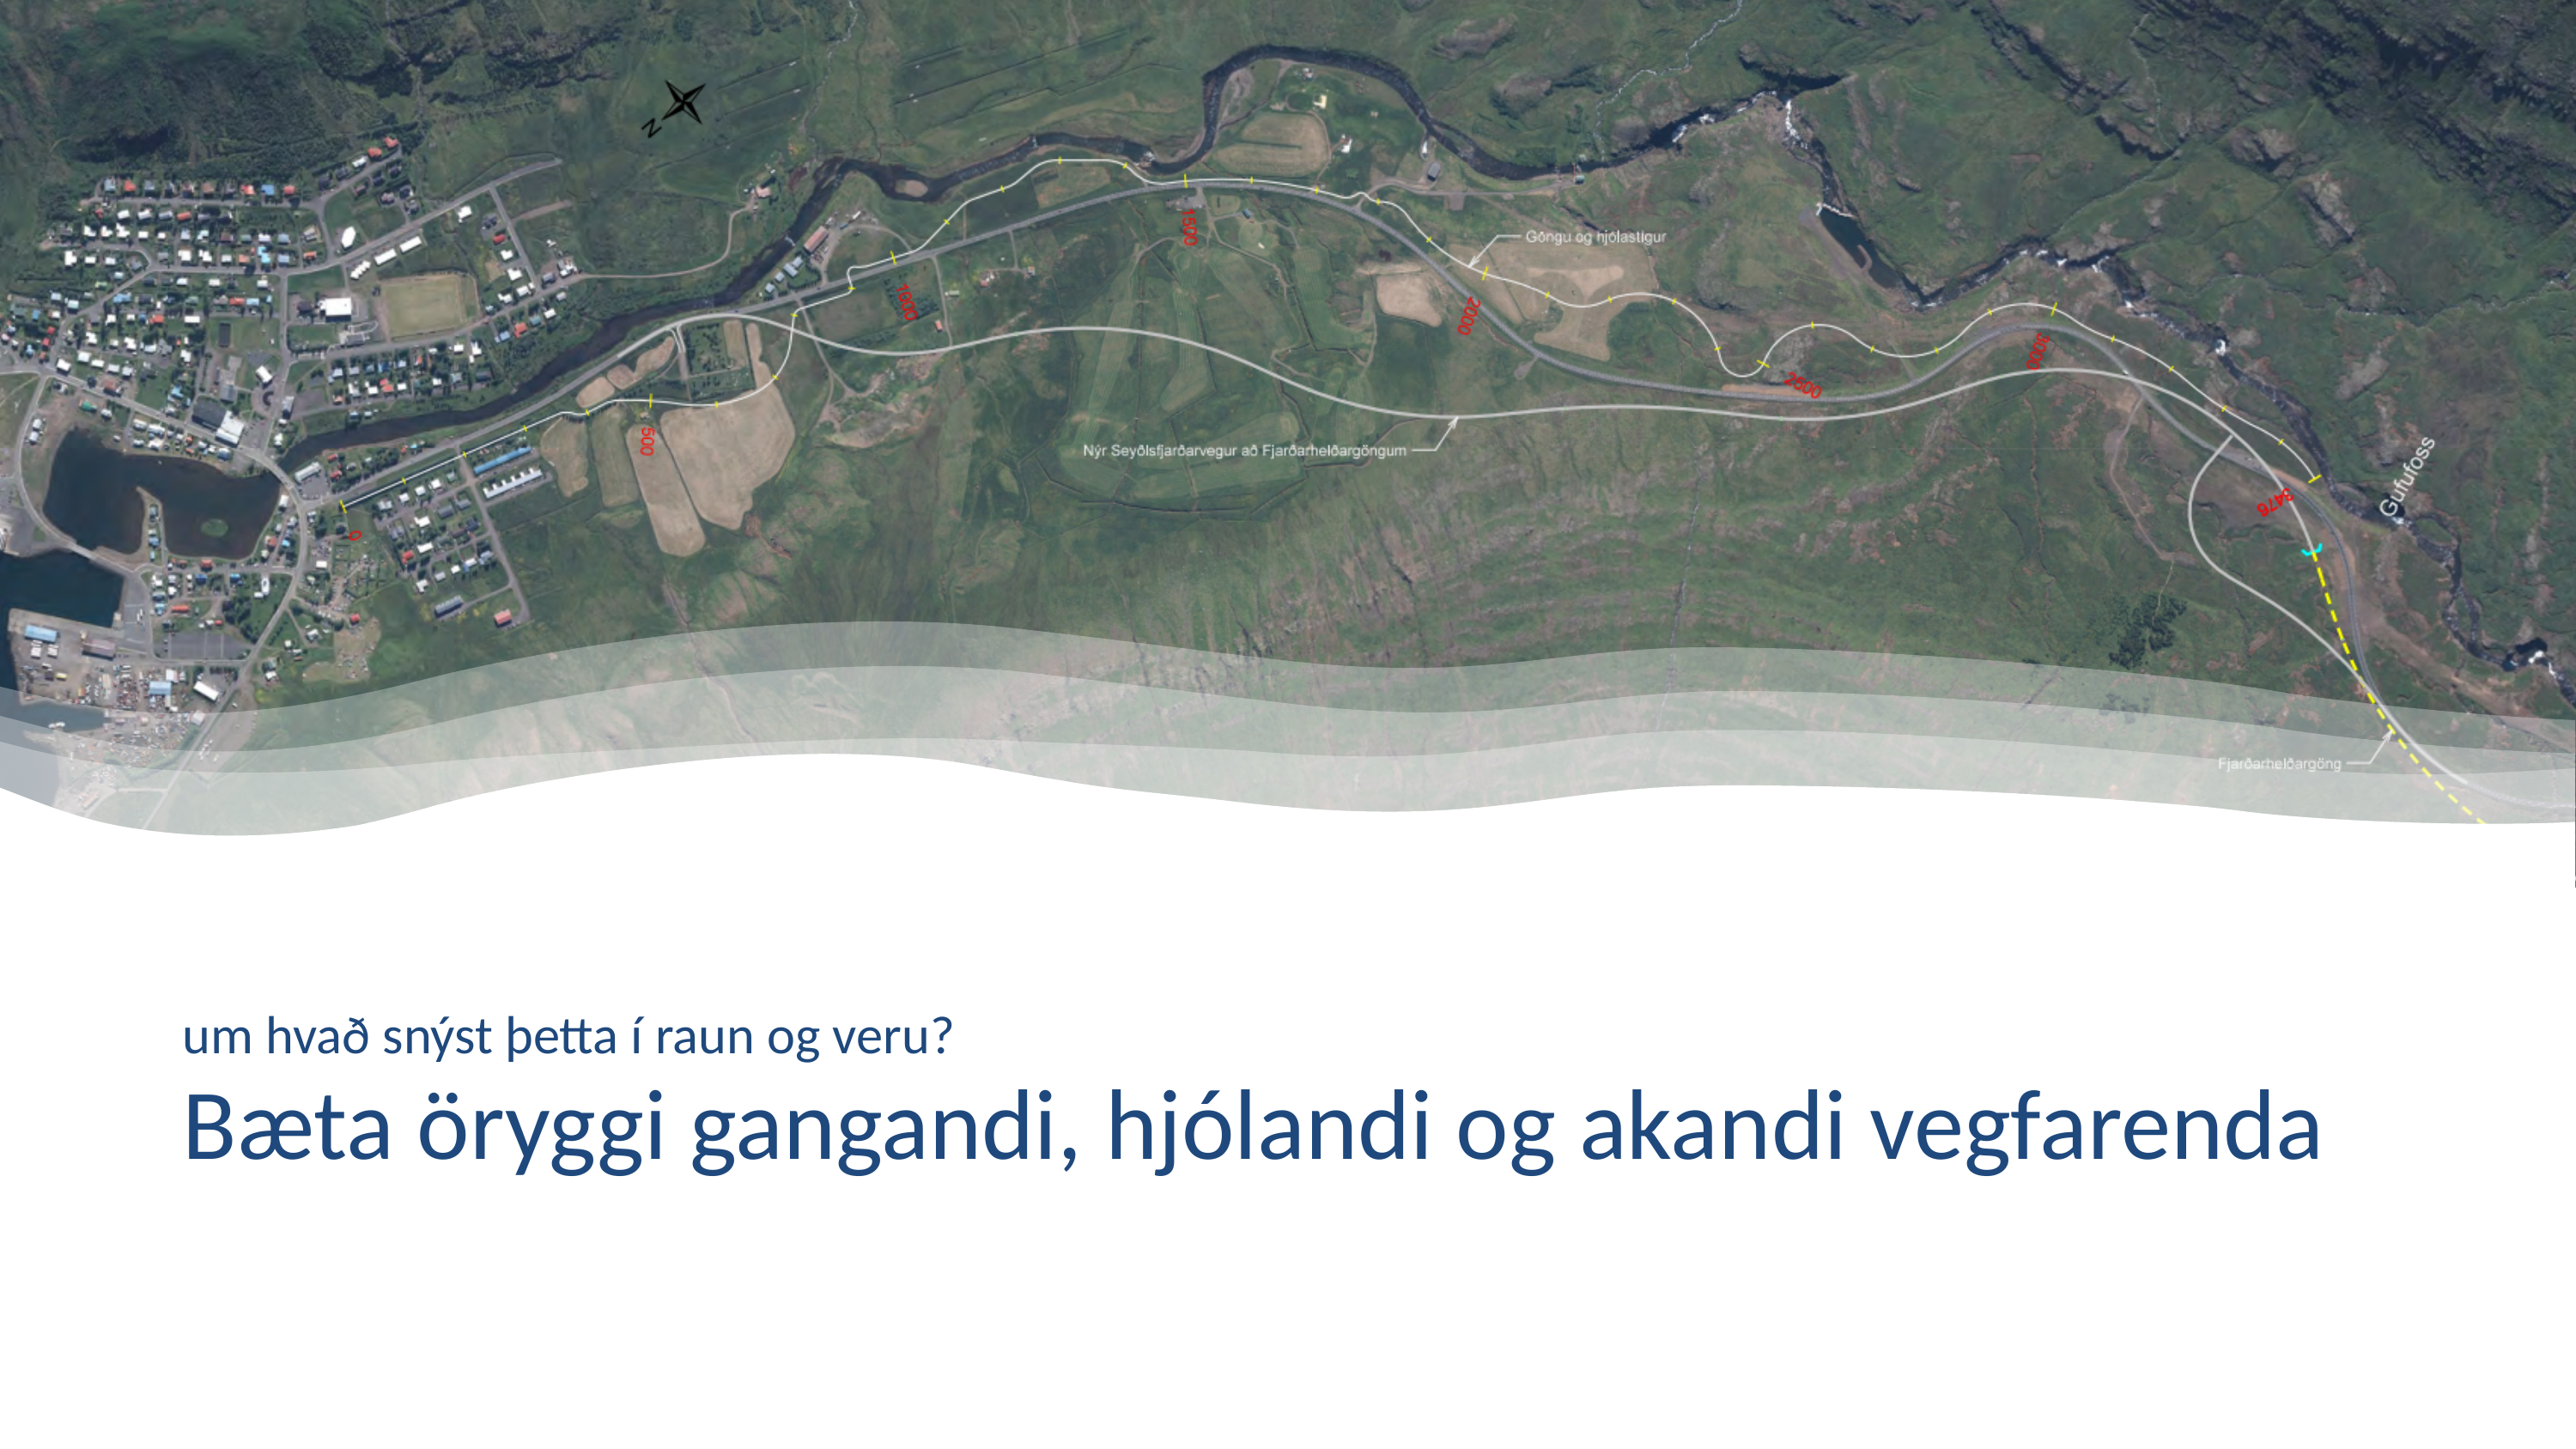

um hvað snýst þetta í raun og veru?
Bæta öryggi gangandi, hjólandi og akandi vegfarenda